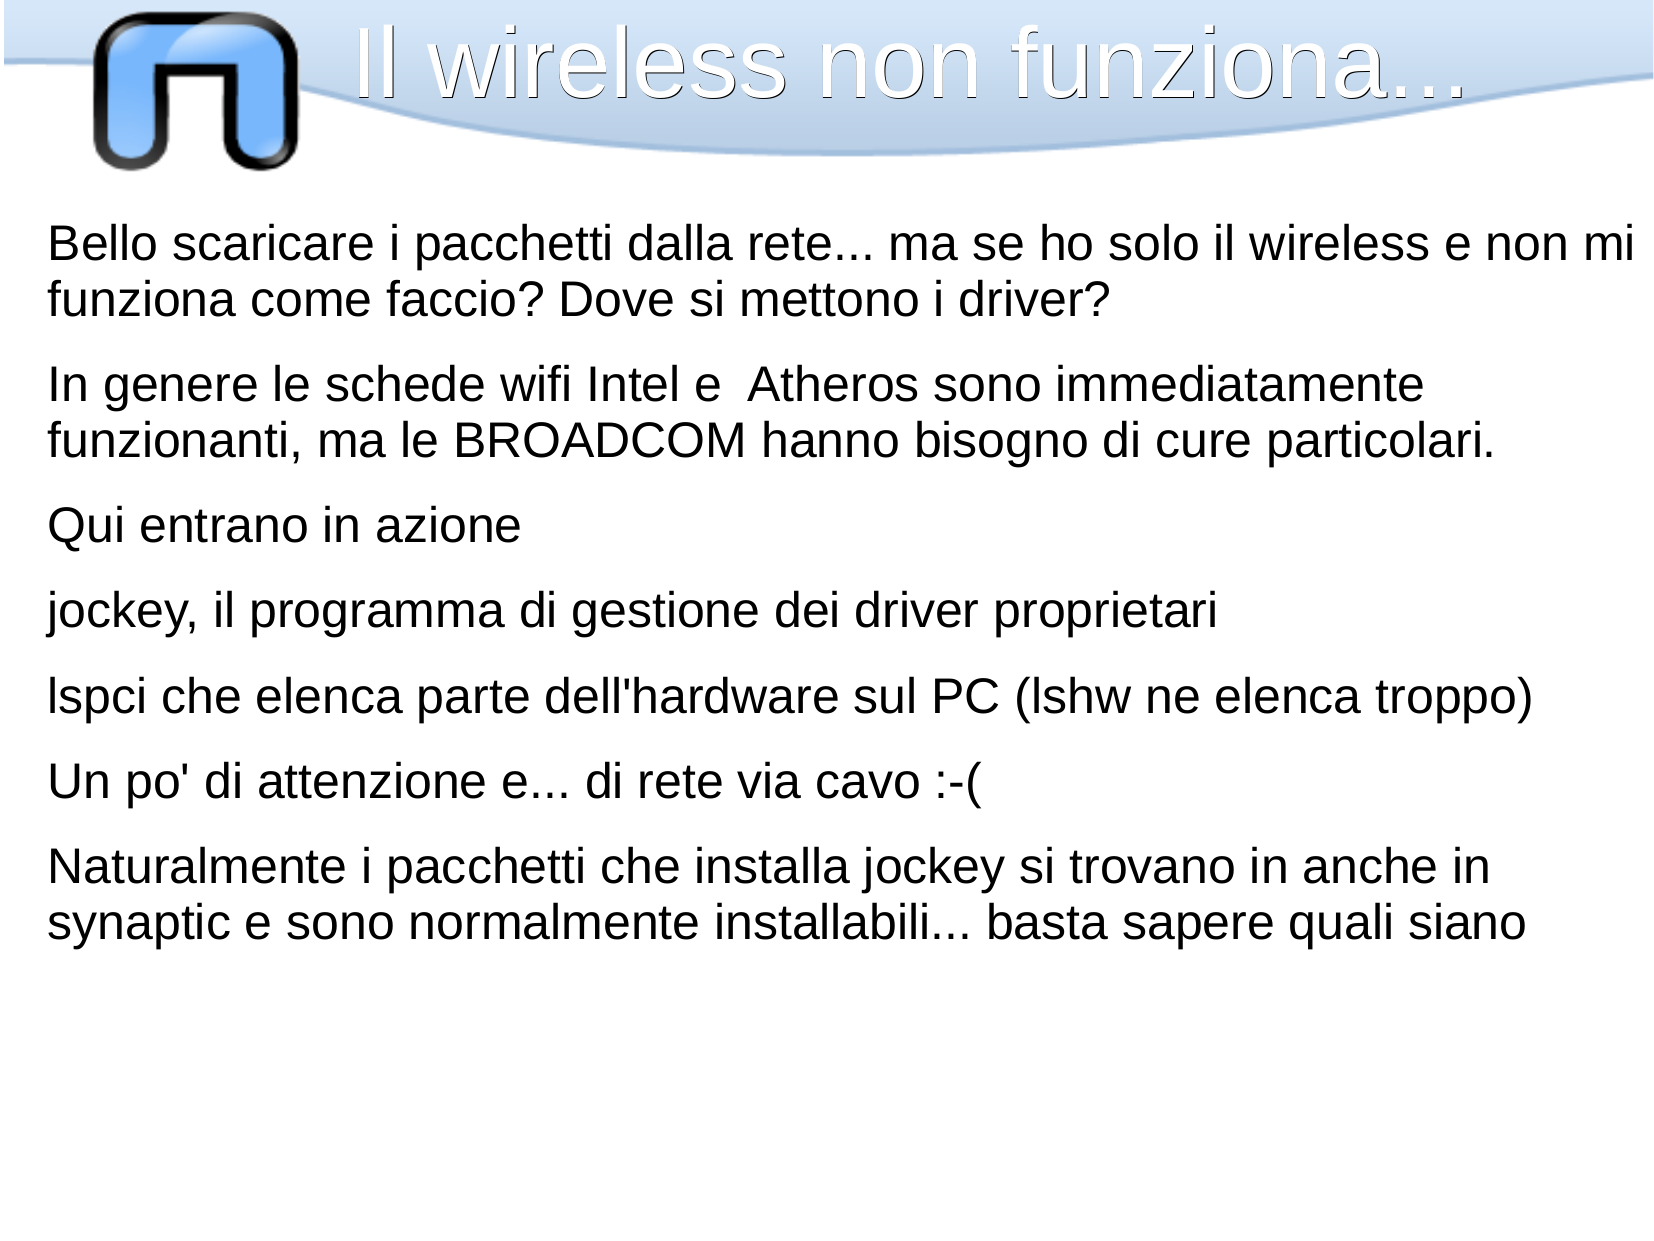

Il wireless non funziona...
# Bello scaricare i pacchetti dalla rete... ma se ho solo il wireless e non mi funziona come faccio? Dove si mettono i driver?
In genere le schede wifi Intel e Atheros sono immediatamente funzionanti, ma le BROADCOM hanno bisogno di cure particolari.
Qui entrano in azione
jockey, il programma di gestione dei driver proprietari
lspci che elenca parte dell'hardware sul PC (lshw ne elenca troppo)
Un po' di attenzione e... di rete via cavo :-(
Naturalmente i pacchetti che installa jockey si trovano in anche in synaptic e sono normalmente installabili... basta sapere quali siano